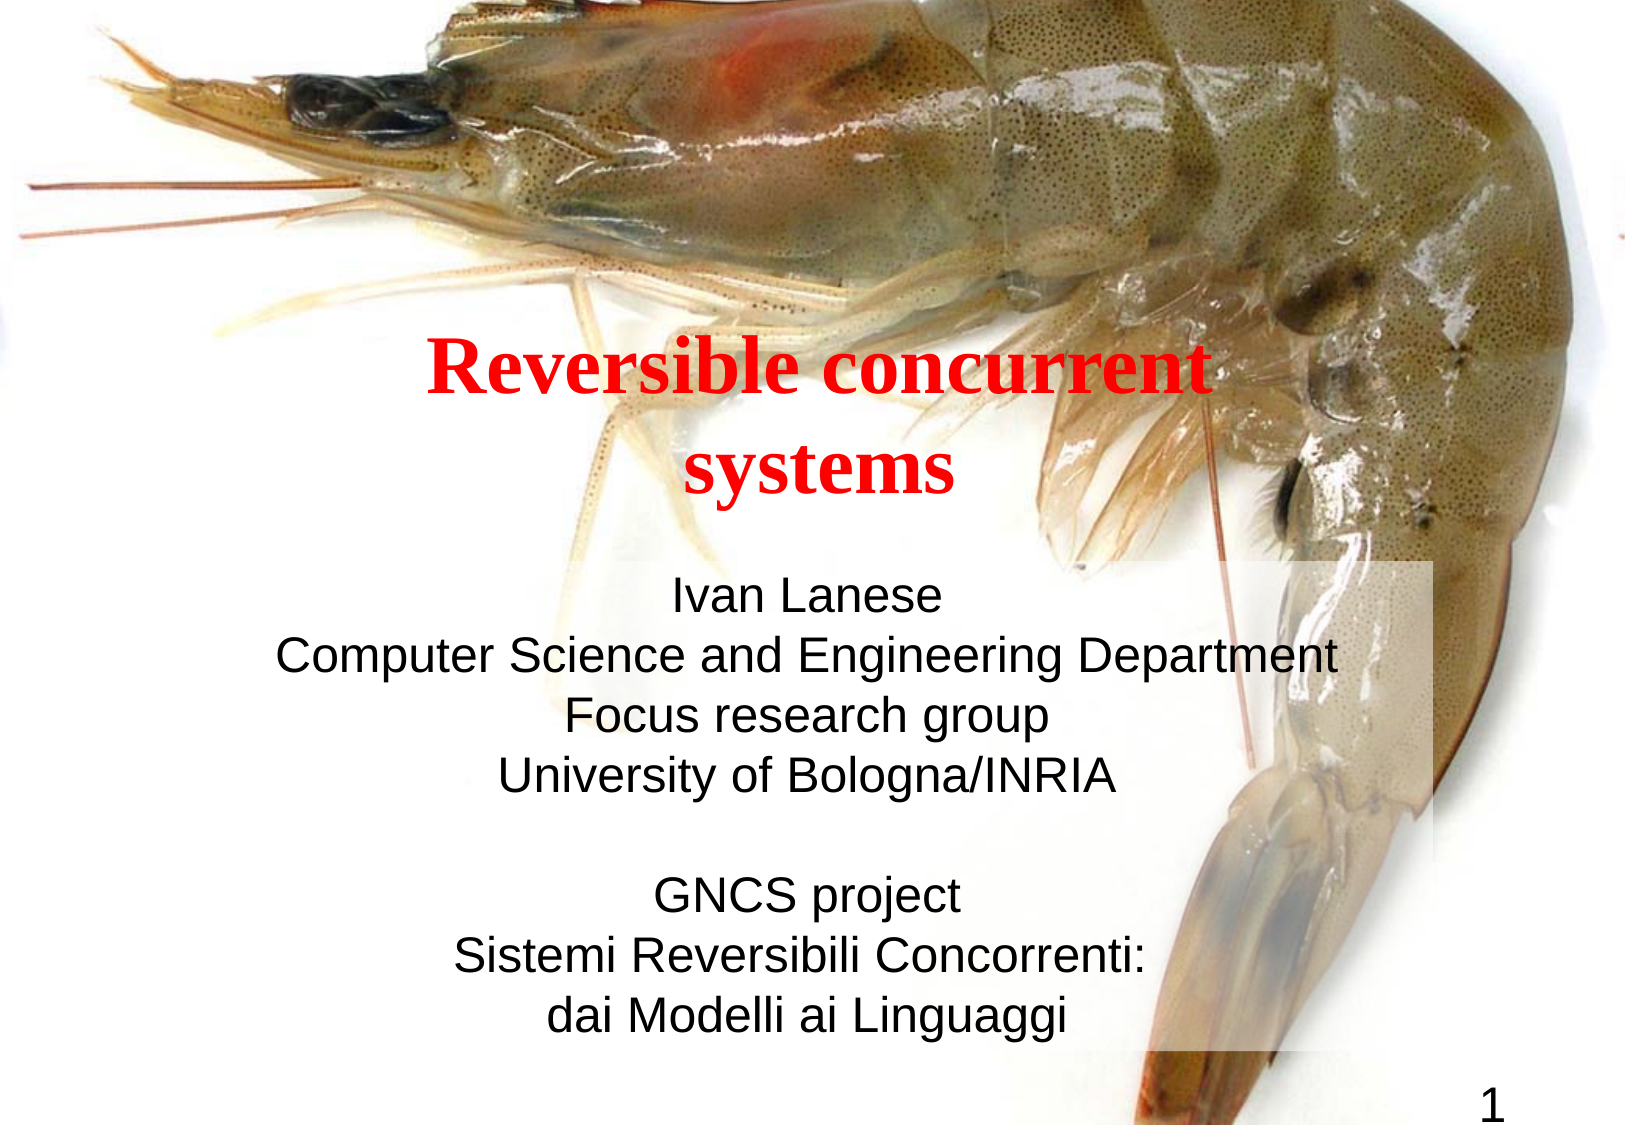

# Reversible concurrent systems
Ivan Lanese
Computer Science and Engineering Department
Focus research group
University of Bologna/INRIA
GNCS project
Sistemi Reversibili Concorrenti:
dai Modelli ai Linguaggi